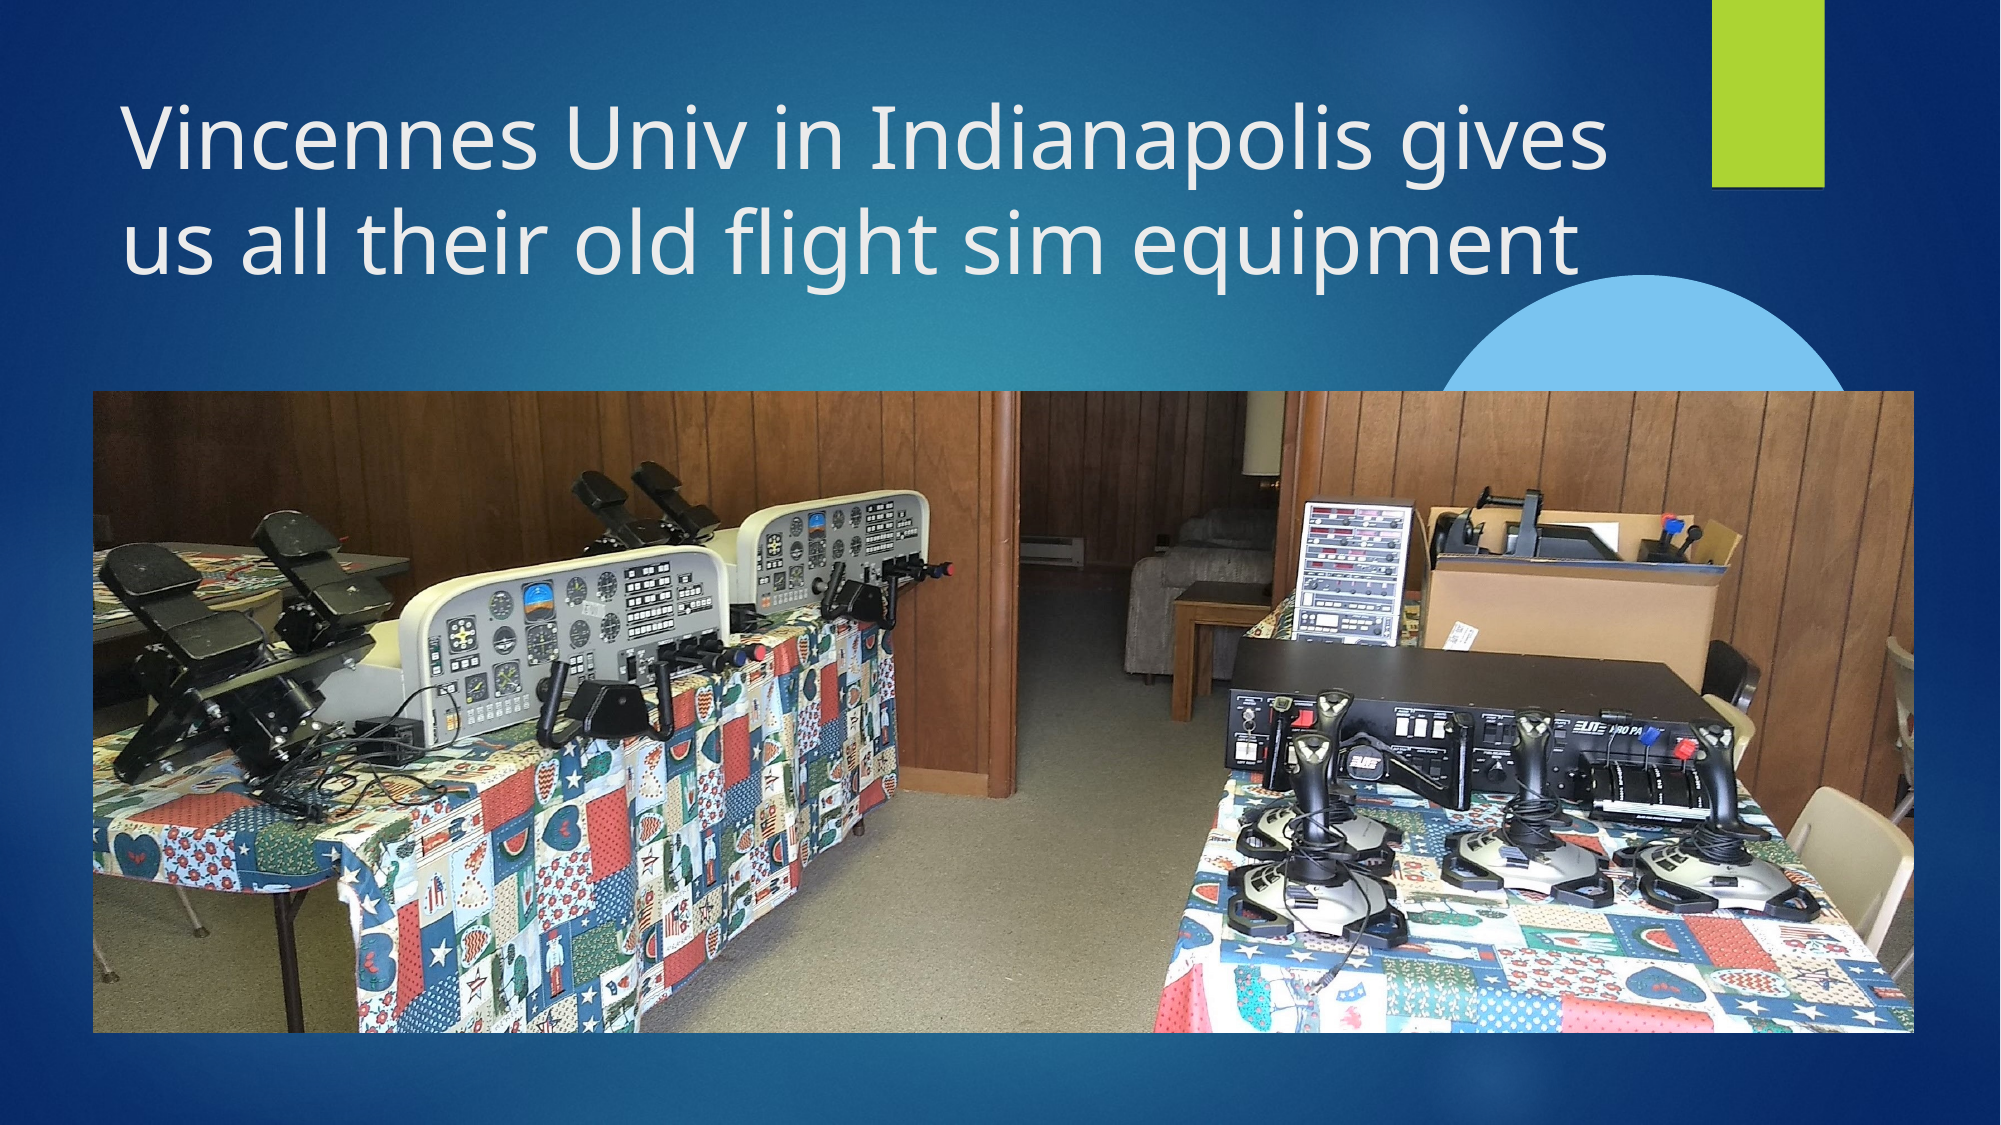

Vincennes Univ in Indianapolis gives us all their old flight sim equipment